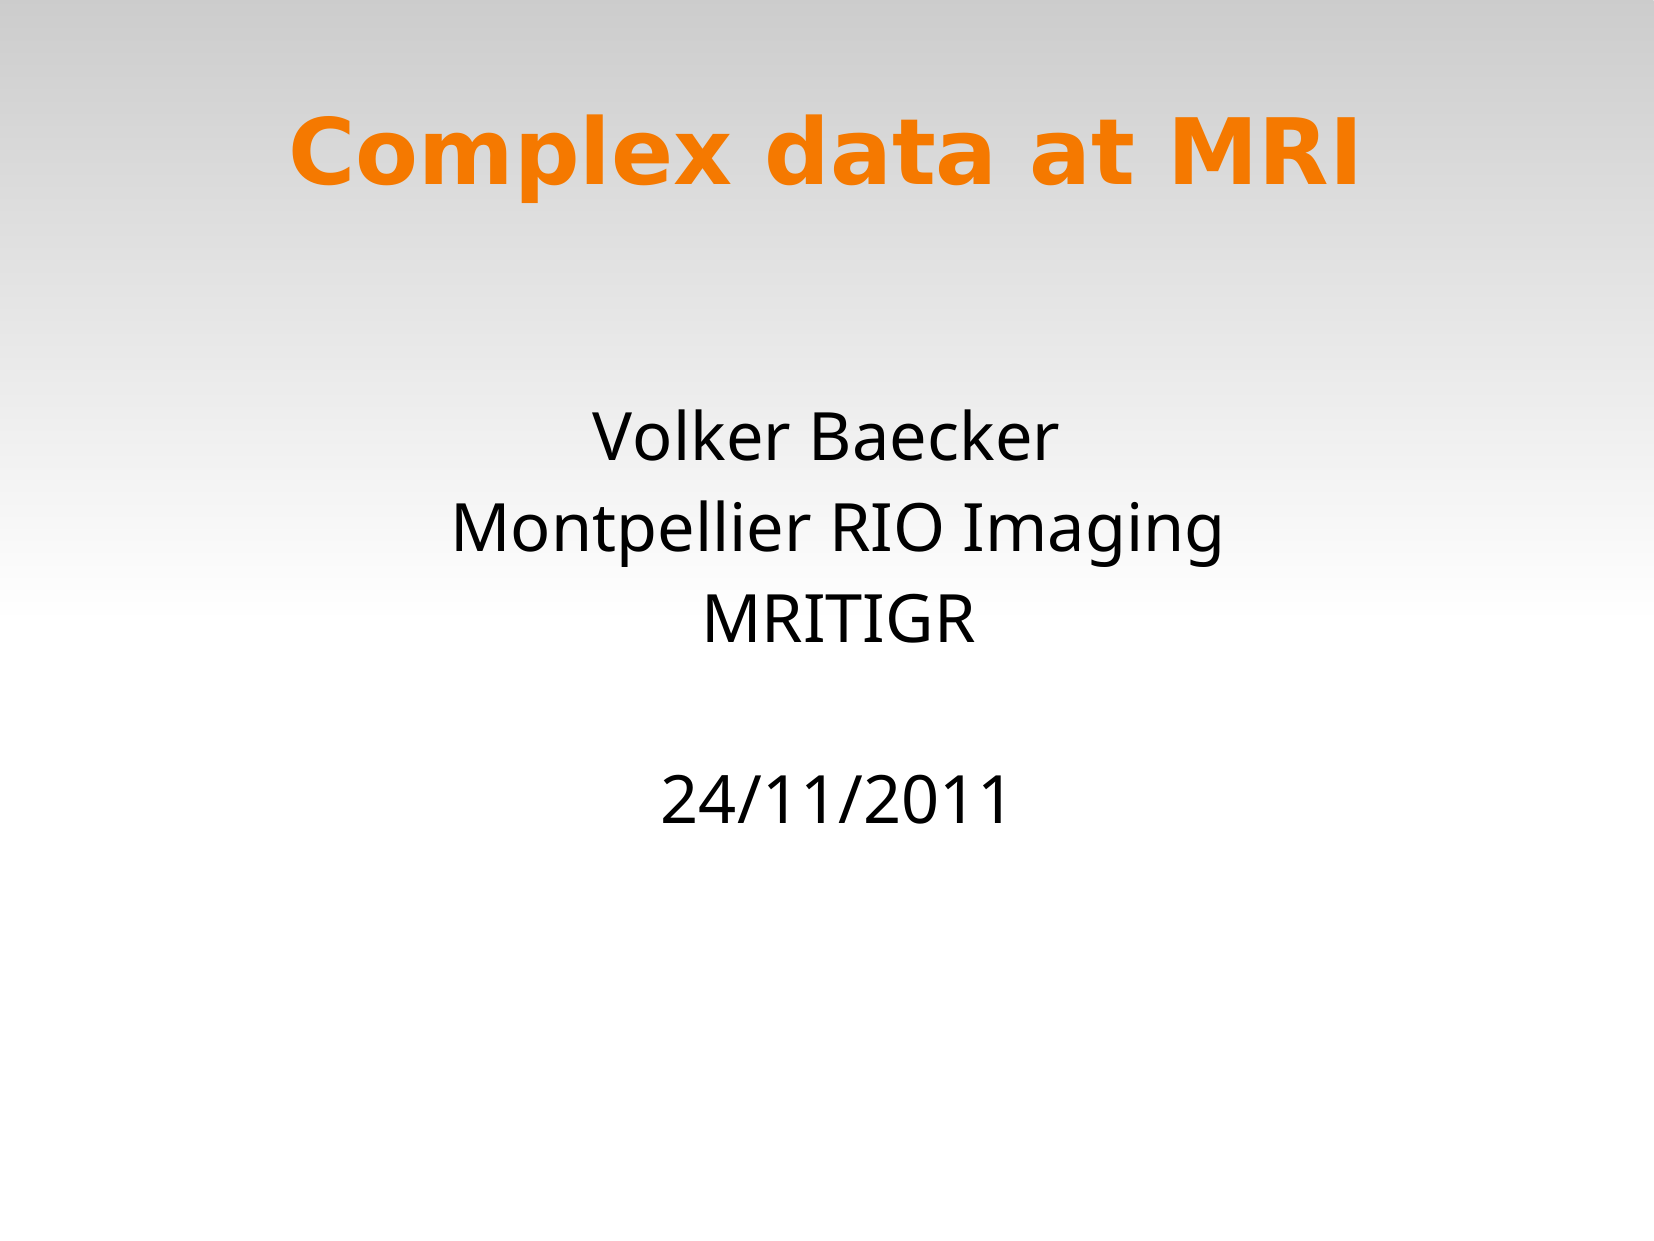

Volker Baecker
Montpellier RIO Imaging
MRI­TIGR
24/11/2011
# Complex data at MRI